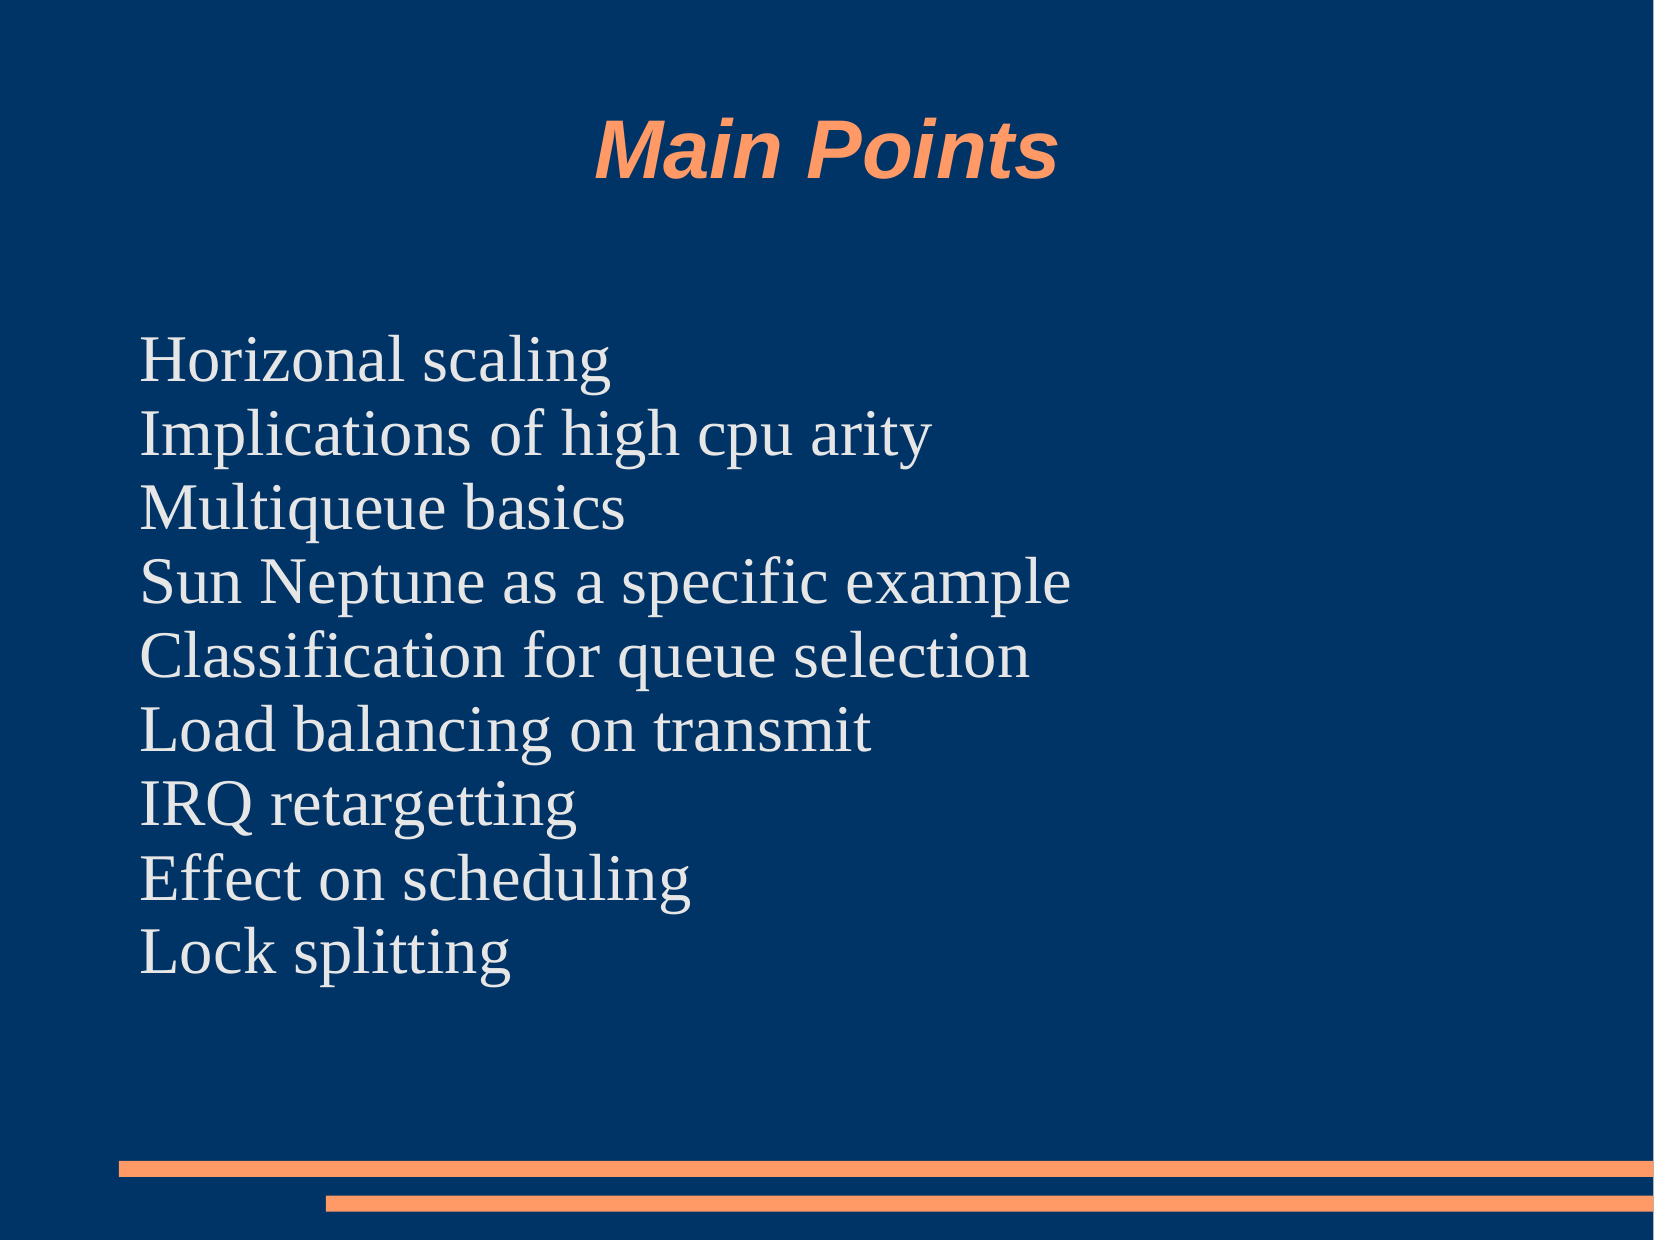

# Main Points
Horizonal scaling
Implications of high cpu arity
Multiqueue basics
Sun Neptune as a specific example
Classification for queue selection
Load balancing on transmit
IRQ retargetting
Effect on scheduling
Lock splitting